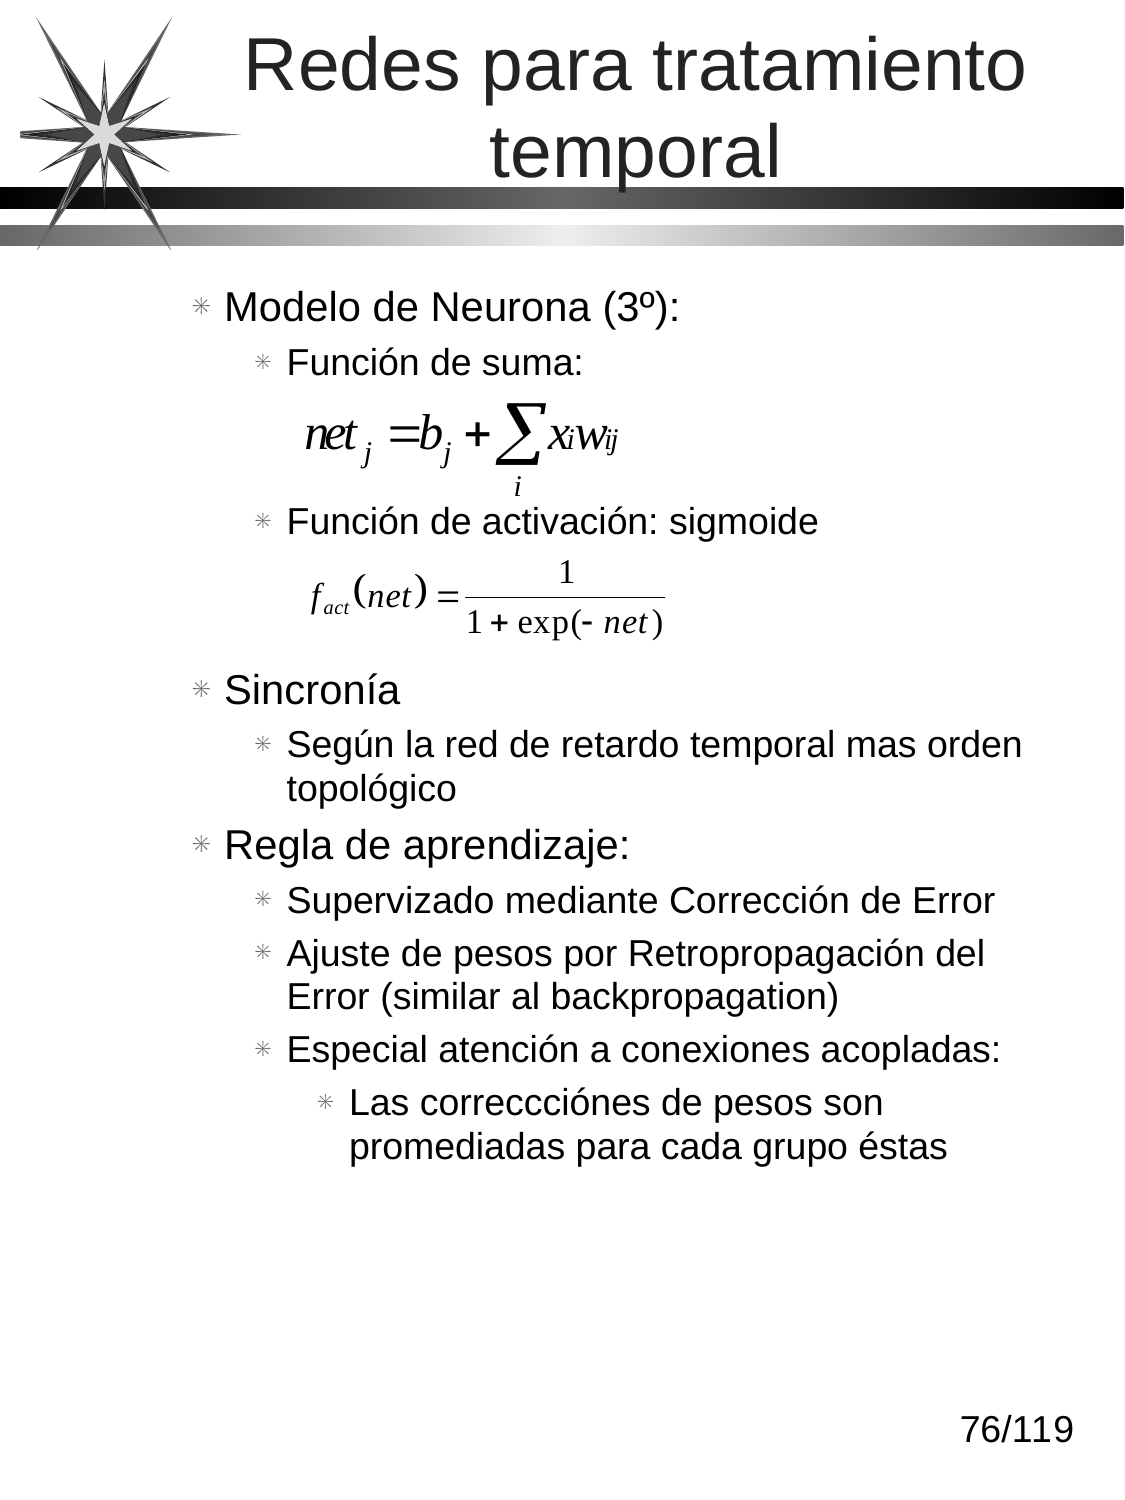

# Redes para tratamiento temporal
Modelo de Neurona (3º):
Función de suma:
Función de activación: sigmoide
Sincronía
Según la red de retardo temporal mas orden topológico
Regla de aprendizaje:
Supervizado mediante Corrección de Error
Ajuste de pesos por Retropropagación del Error (similar al backpropagation)
Especial atención a conexiones acopladas:
Las correccciónes de pesos son promediadas para cada grupo éstas